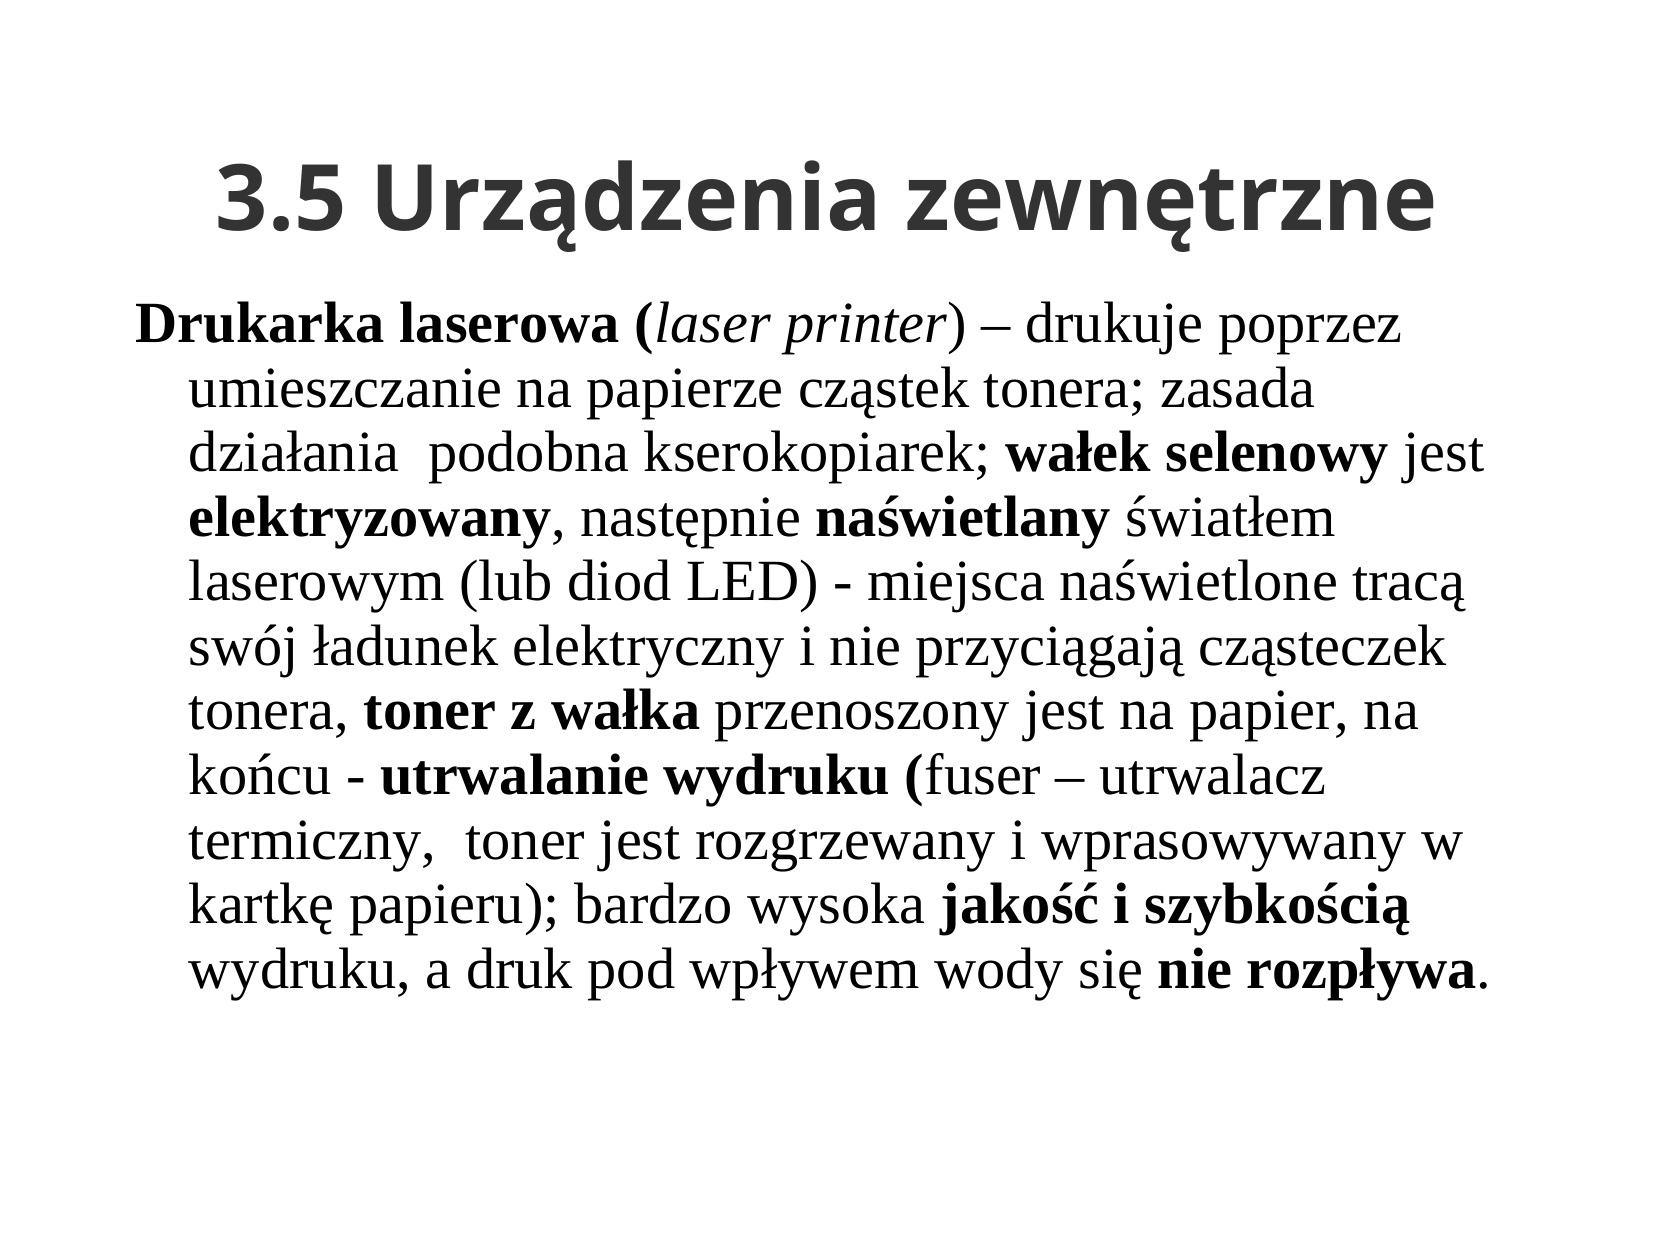

# 3.5 Urządzenia zewnętrzne
Drukarka laserowa (laser printer) – drukuje poprzez umieszczanie na papierze cząstek tonera; zasada działania podobna kserokopiarek; wałek selenowy jest elektryzowany, następnie naświetlany światłem laserowym (lub diod LED) - miejsca naświetlone tracą swój ładunek elektryczny i nie przyciągają cząsteczek tonera, toner z wałka przenoszony jest na papier, na końcu - utrwalanie wydruku (fuser – utrwalacz termiczny, toner jest rozgrzewany i wprasowywany w kartkę papieru); bardzo wysoka jakość i szybkością wydruku, a druk pod wpływem wody się nie rozpływa.